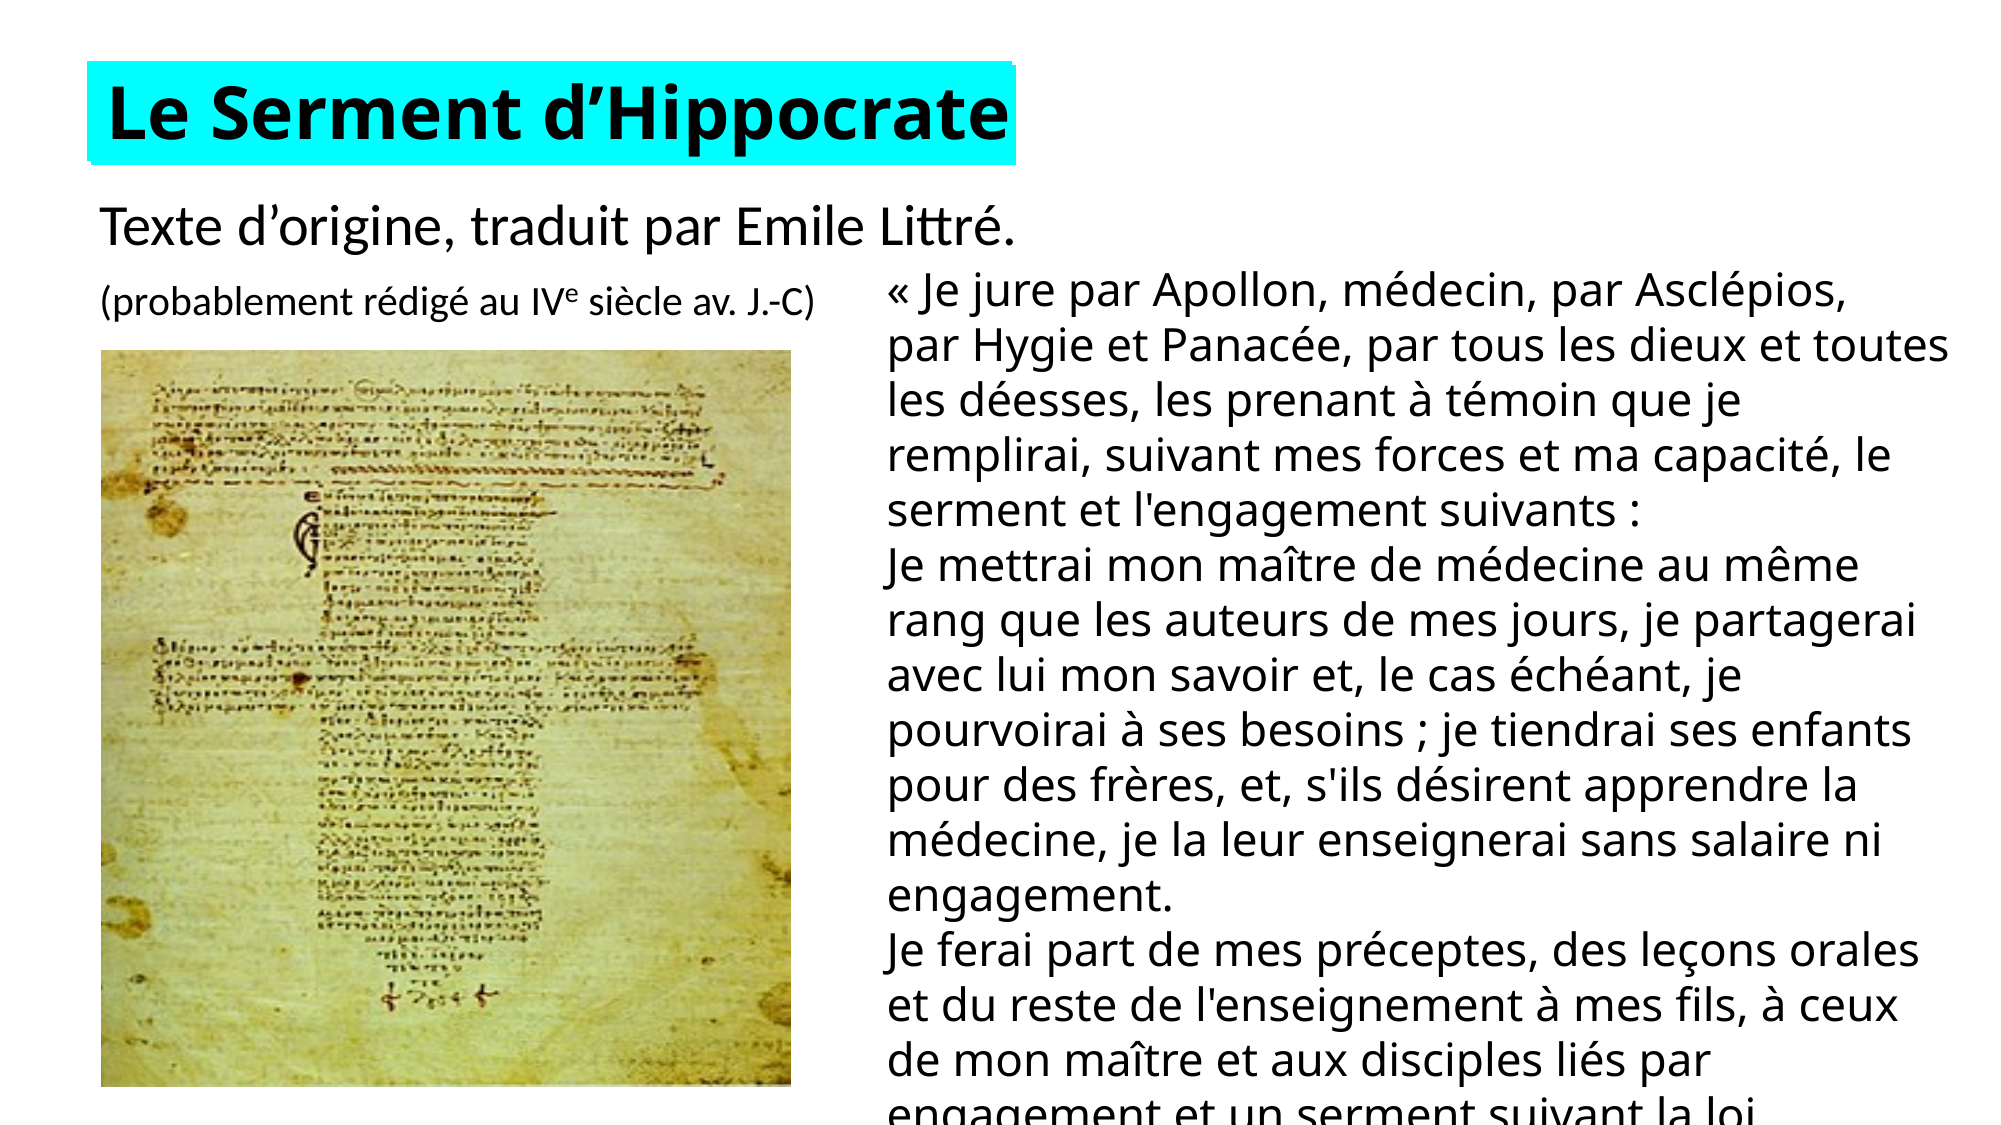

# Le Serment d’Hippocrate
Texte d’origine, traduit par Emile Littré.
(probablement rédigé au ive siècle av. J.-C)
« Je jure par Apollon, médecin, par Asclépios, par Hygie et Panacée, par tous les dieux et toutes les déesses, les prenant à témoin que je remplirai, suivant mes forces et ma capacité, le serment et l'engagement suivants :
Je mettrai mon maître de médecine au même rang que les auteurs de mes jours, je partagerai avec lui mon savoir et, le cas échéant, je pourvoirai à ses besoins ; je tiendrai ses enfants pour des frères, et, s'ils désirent apprendre la médecine, je la leur enseignerai sans salaire ni engagement.
Je ferai part de mes préceptes, des leçons orales et du reste de l'enseignement à mes fils, à ceux de mon maître et aux disciples liés par engagement et un serment suivant la loi médicale, mais à nul autre.